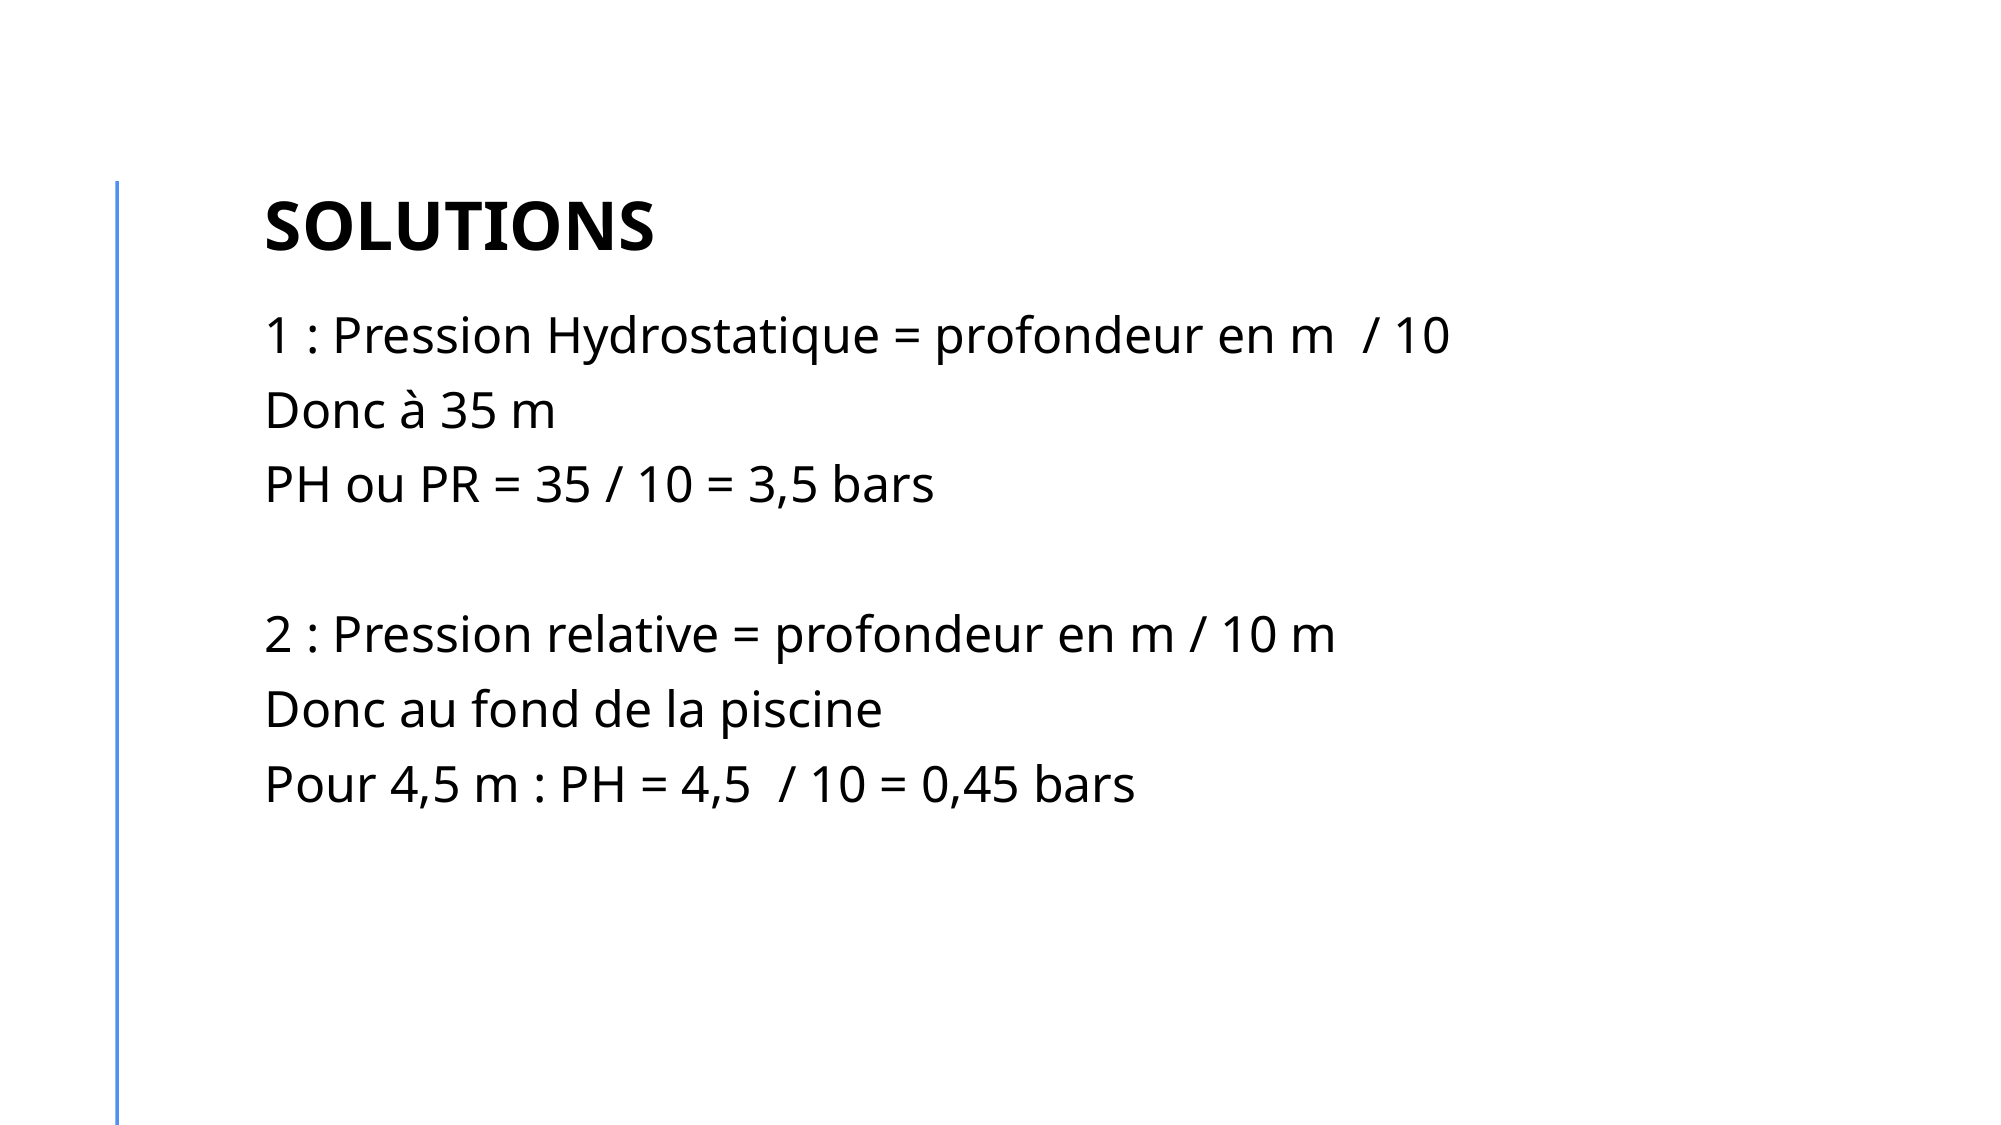

# Solutions
1 : Pression Hydrostatique = profondeur en m / 10
Donc à 35 m
PH ou PR = 35 / 10 = 3,5 bars
2 : Pression relative = profondeur en m / 10 m
Donc au fond de la piscine
Pour 4,5 m : PH = 4,5 / 10 = 0,45 bars